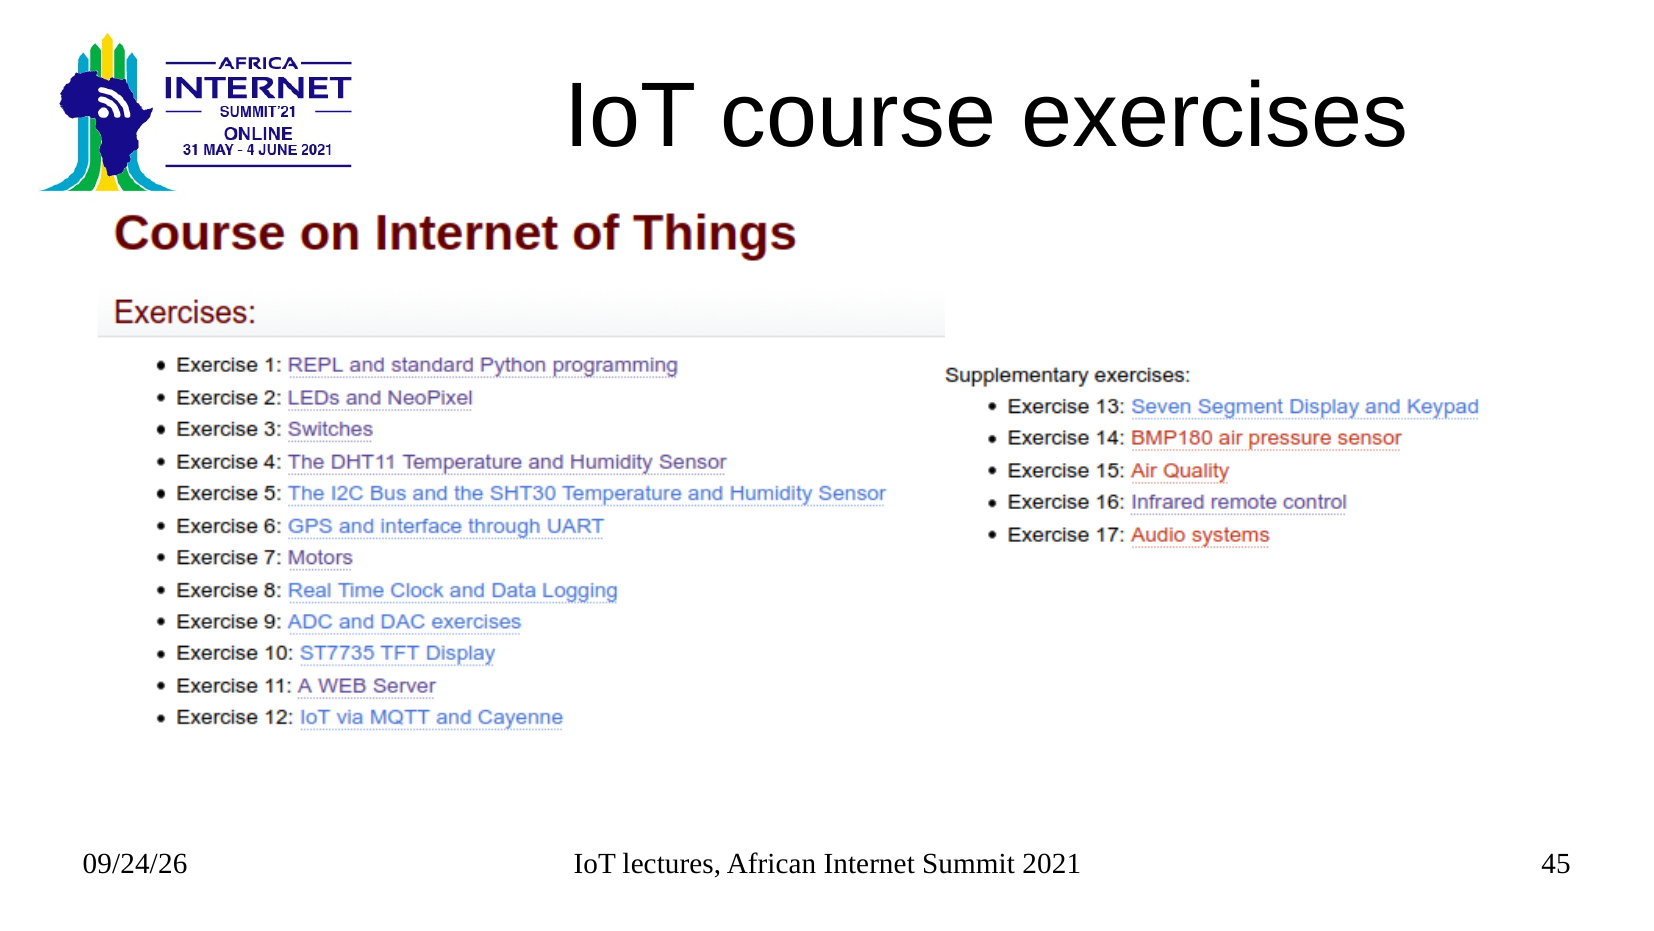

# IoT course exercises
IoT lectures, African Internet Summit 2021
45